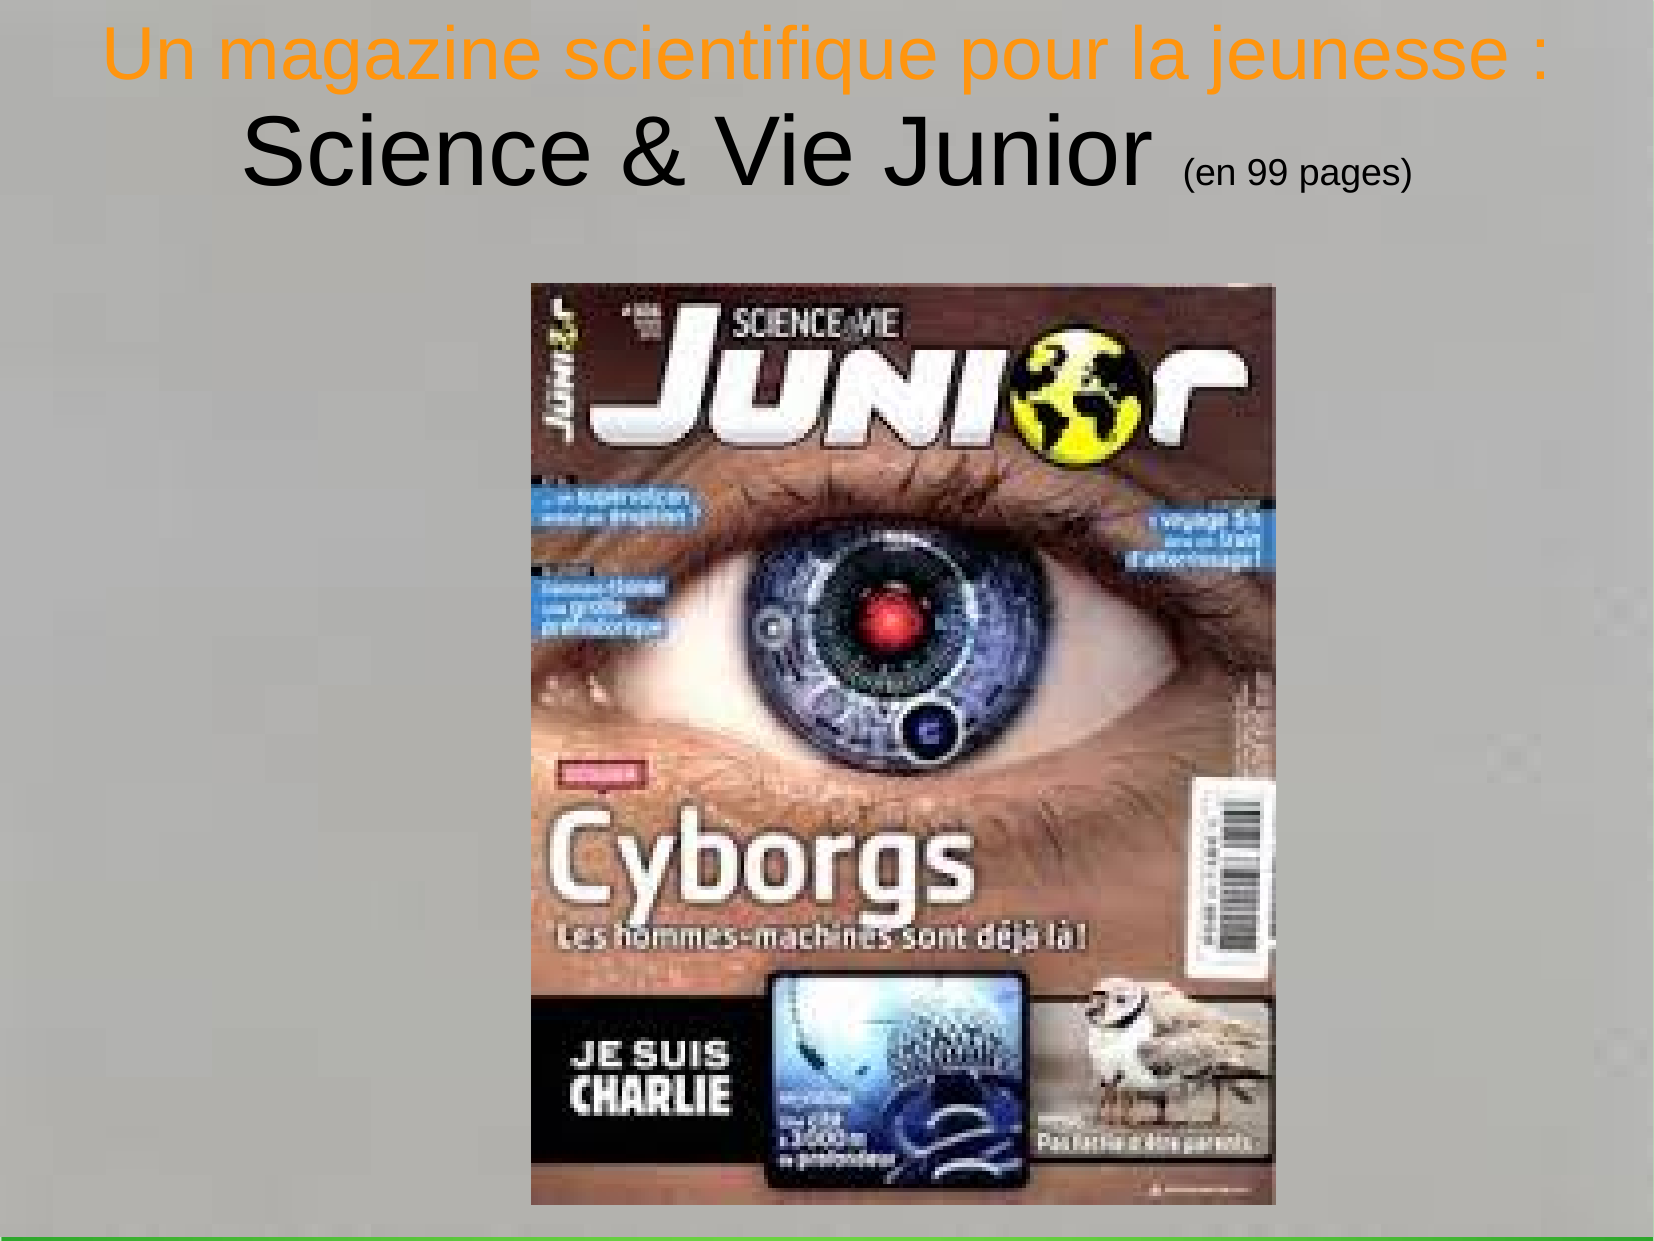

# Un magazine scientifique pour la jeunesse : Science & Vie Junior (en 99 pages)